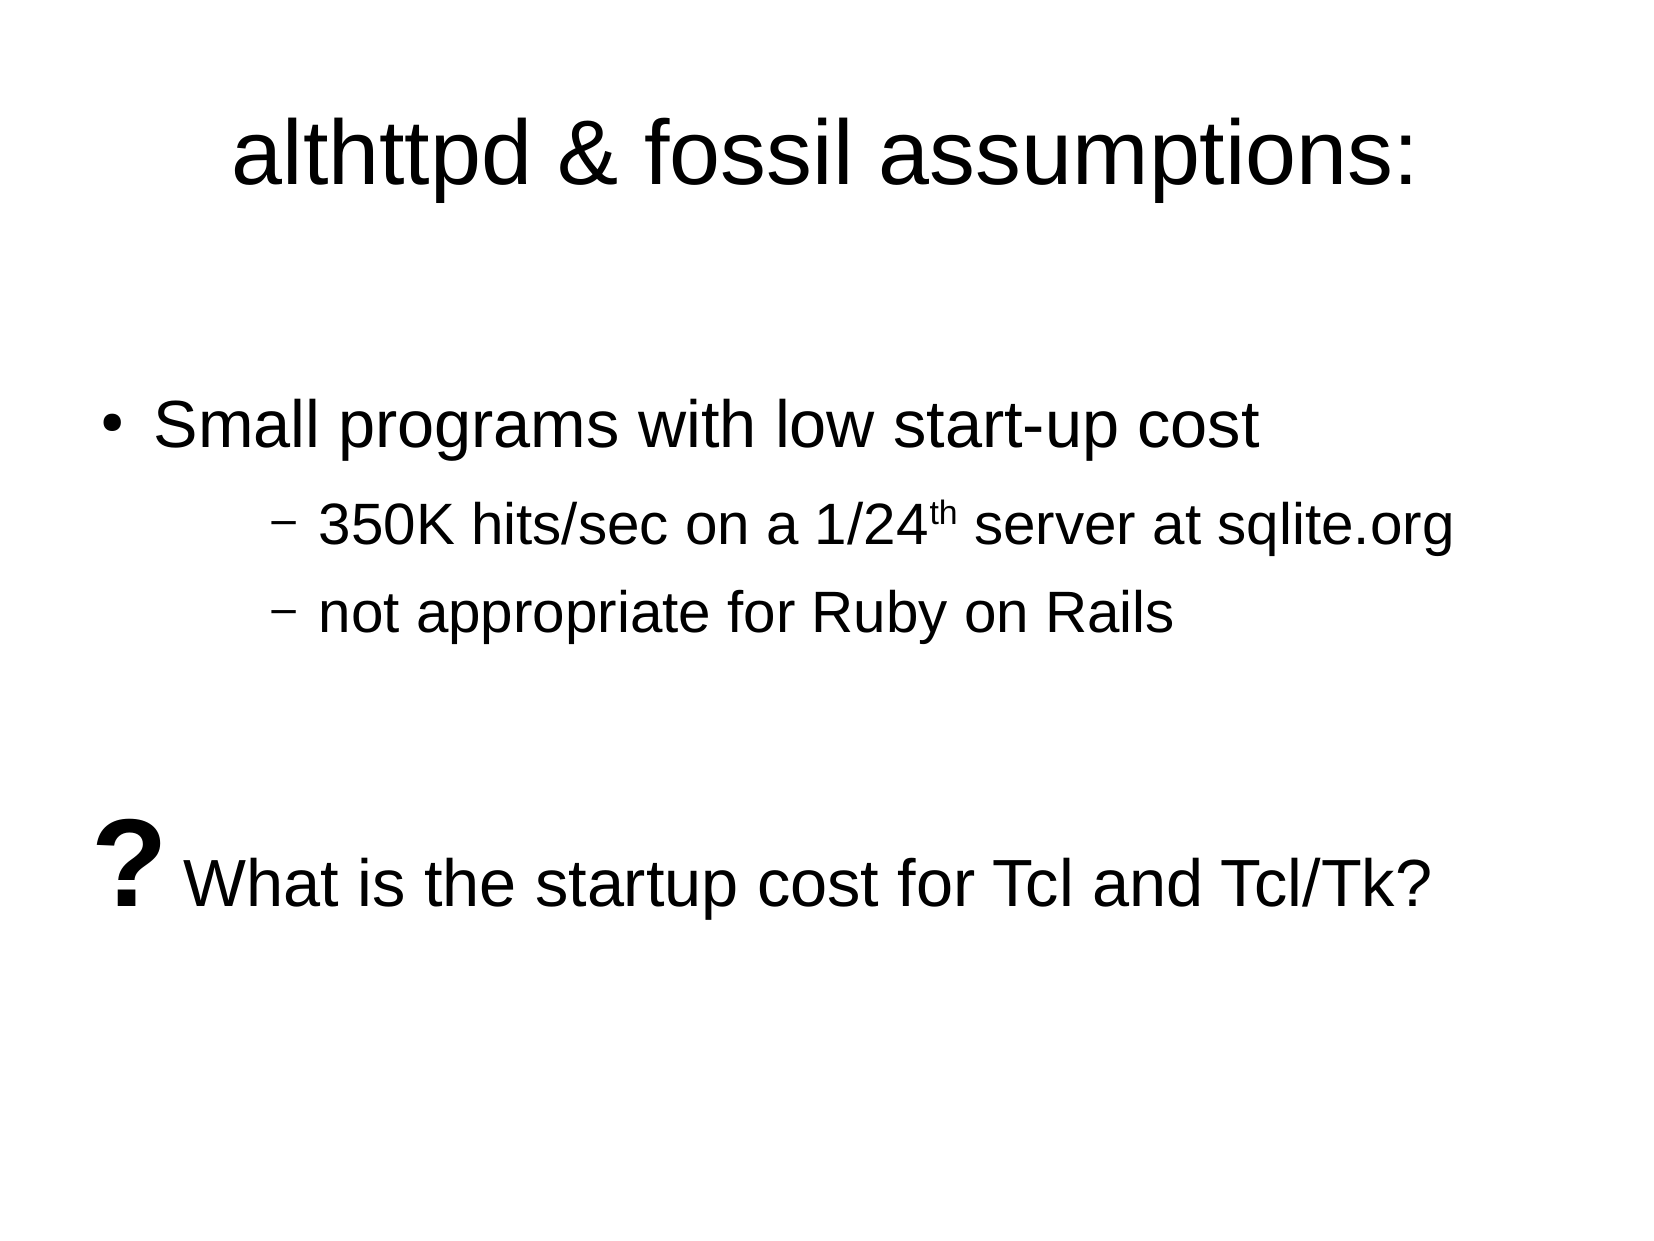

# althttpd & fossil assumptions:
Small programs with low start-up cost
350K hits/sec on a 1/24th server at sqlite.org
not appropriate for Ruby on Rails
? What is the startup cost for Tcl and Tcl/Tk?